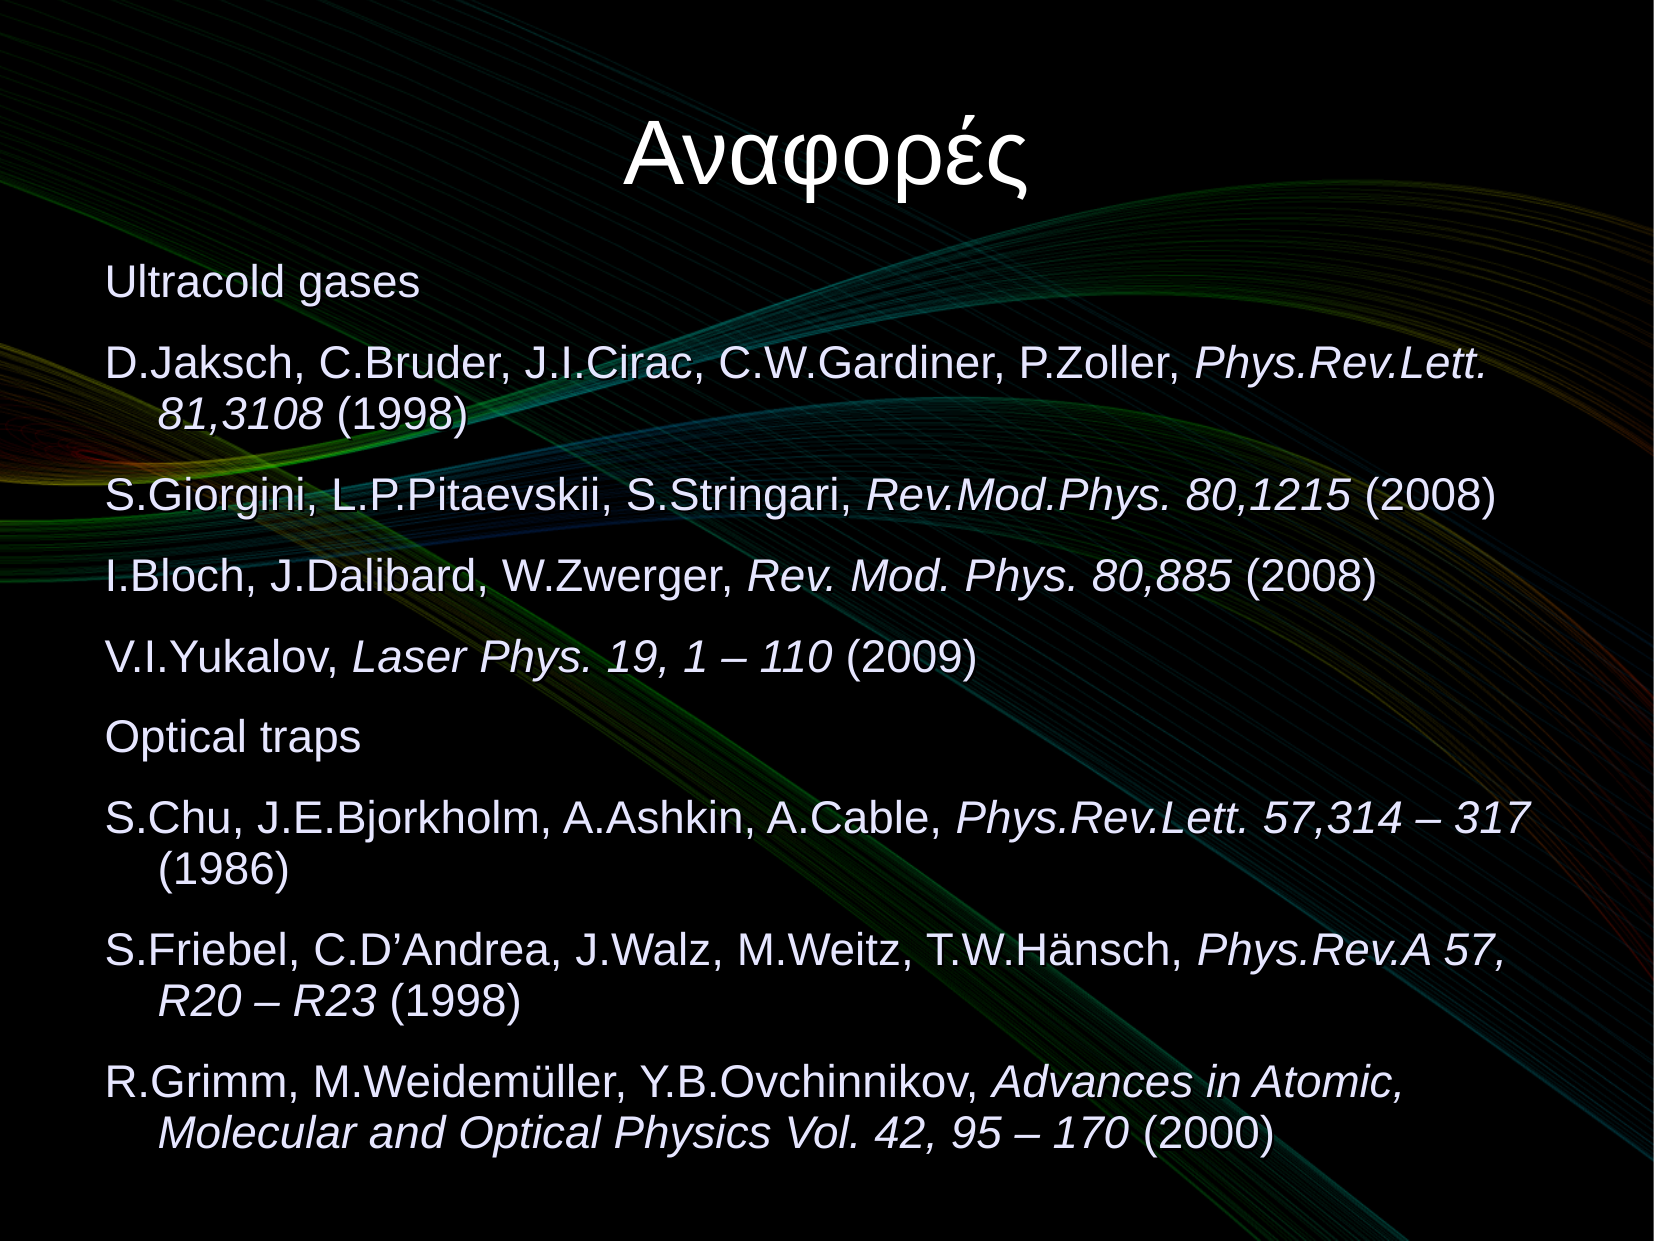

# Αναφορές
Ultracold gases
D.Jaksch, C.Bruder, J.I.Cirac, C.W.Gardiner, P.Zoller, Phys.Rev.Lett. 81,3108 (1998)
S.Giorgini, L.P.Pitaevskii, S.Stringari, Rev.Mod.Phys. 80,1215 (2008)
I.Bloch, J.Dalibard, W.Zwerger, Rev. Mod. Phys. 80,885 (2008)
V.I.Yukalov, Laser Phys. 19, 1 – 110 (2009)
Optical traps
S.Chu, J.E.Bjorkholm, A.Ashkin, A.Cable, Phys.Rev.Lett. 57,314 – 317 (1986)
S.Friebel, C.D’Andrea, J.Walz, M.Weitz, T.W.Hänsch, Phys.Rev.A 57, R20 – R23 (1998)
R.Grimm, M.Weidemüller, Y.B.Ovchinnikov, Advances in Atomic, Molecular and Optical Physics Vol. 42, 95 – 170 (2000)